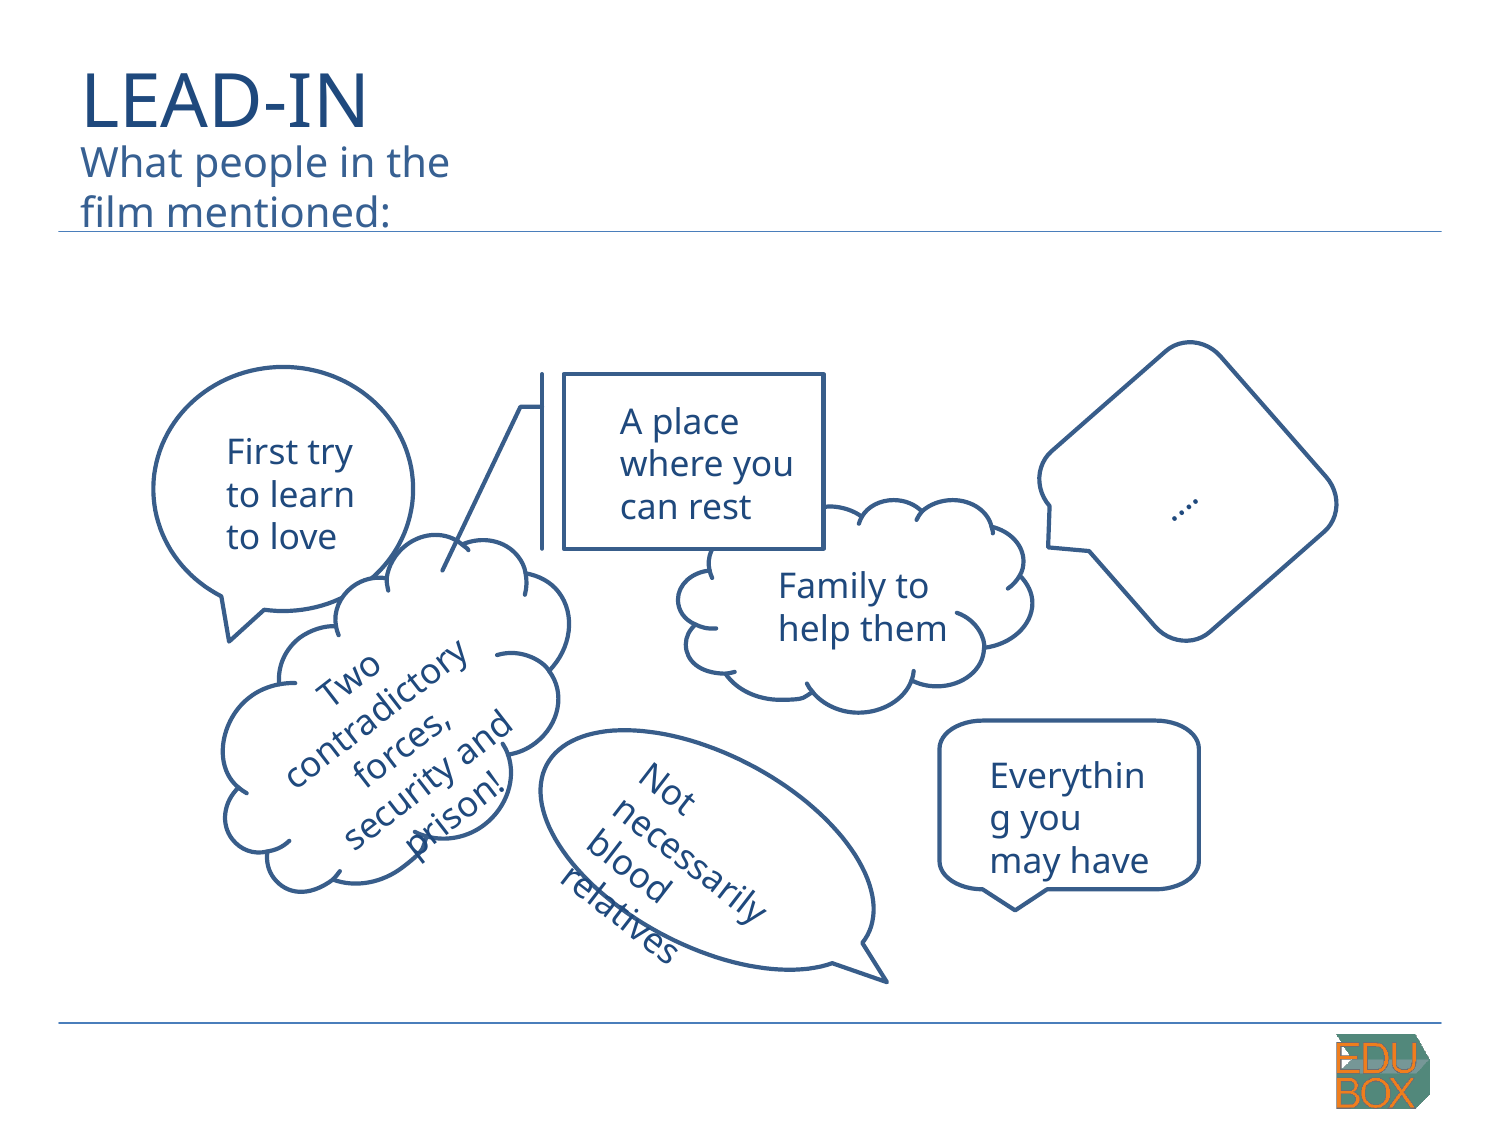

LEAD-IN
# What people in the film mentioned:
They
A place where you can rest
….
First try to learn to love
Family to help them
Two contradictory forces, security and prison!
Everything you may have
Not necessarily blood relatives